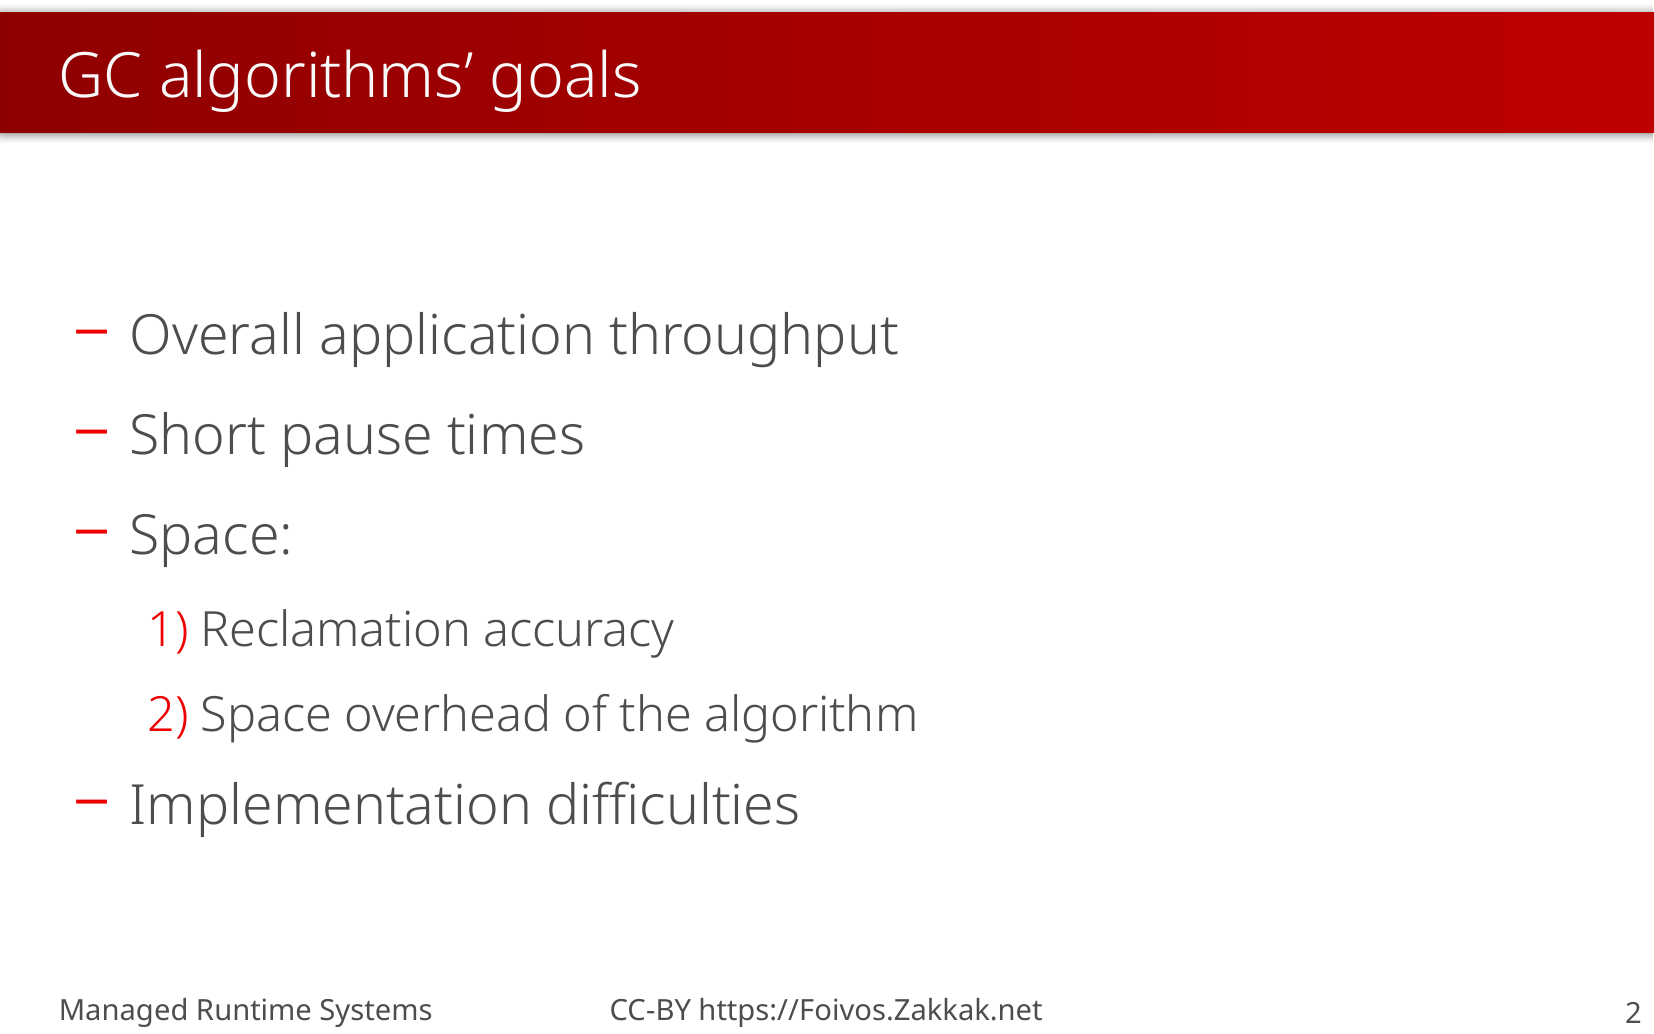

# GC algorithms’ goals
Overall application throughput
Short pause times
Space:
Reclamation accuracy
Space overhead of the algorithm
Implementation difficulties
Managed Runtime Systems
CC-BY https://Foivos.Zakkak.net
2